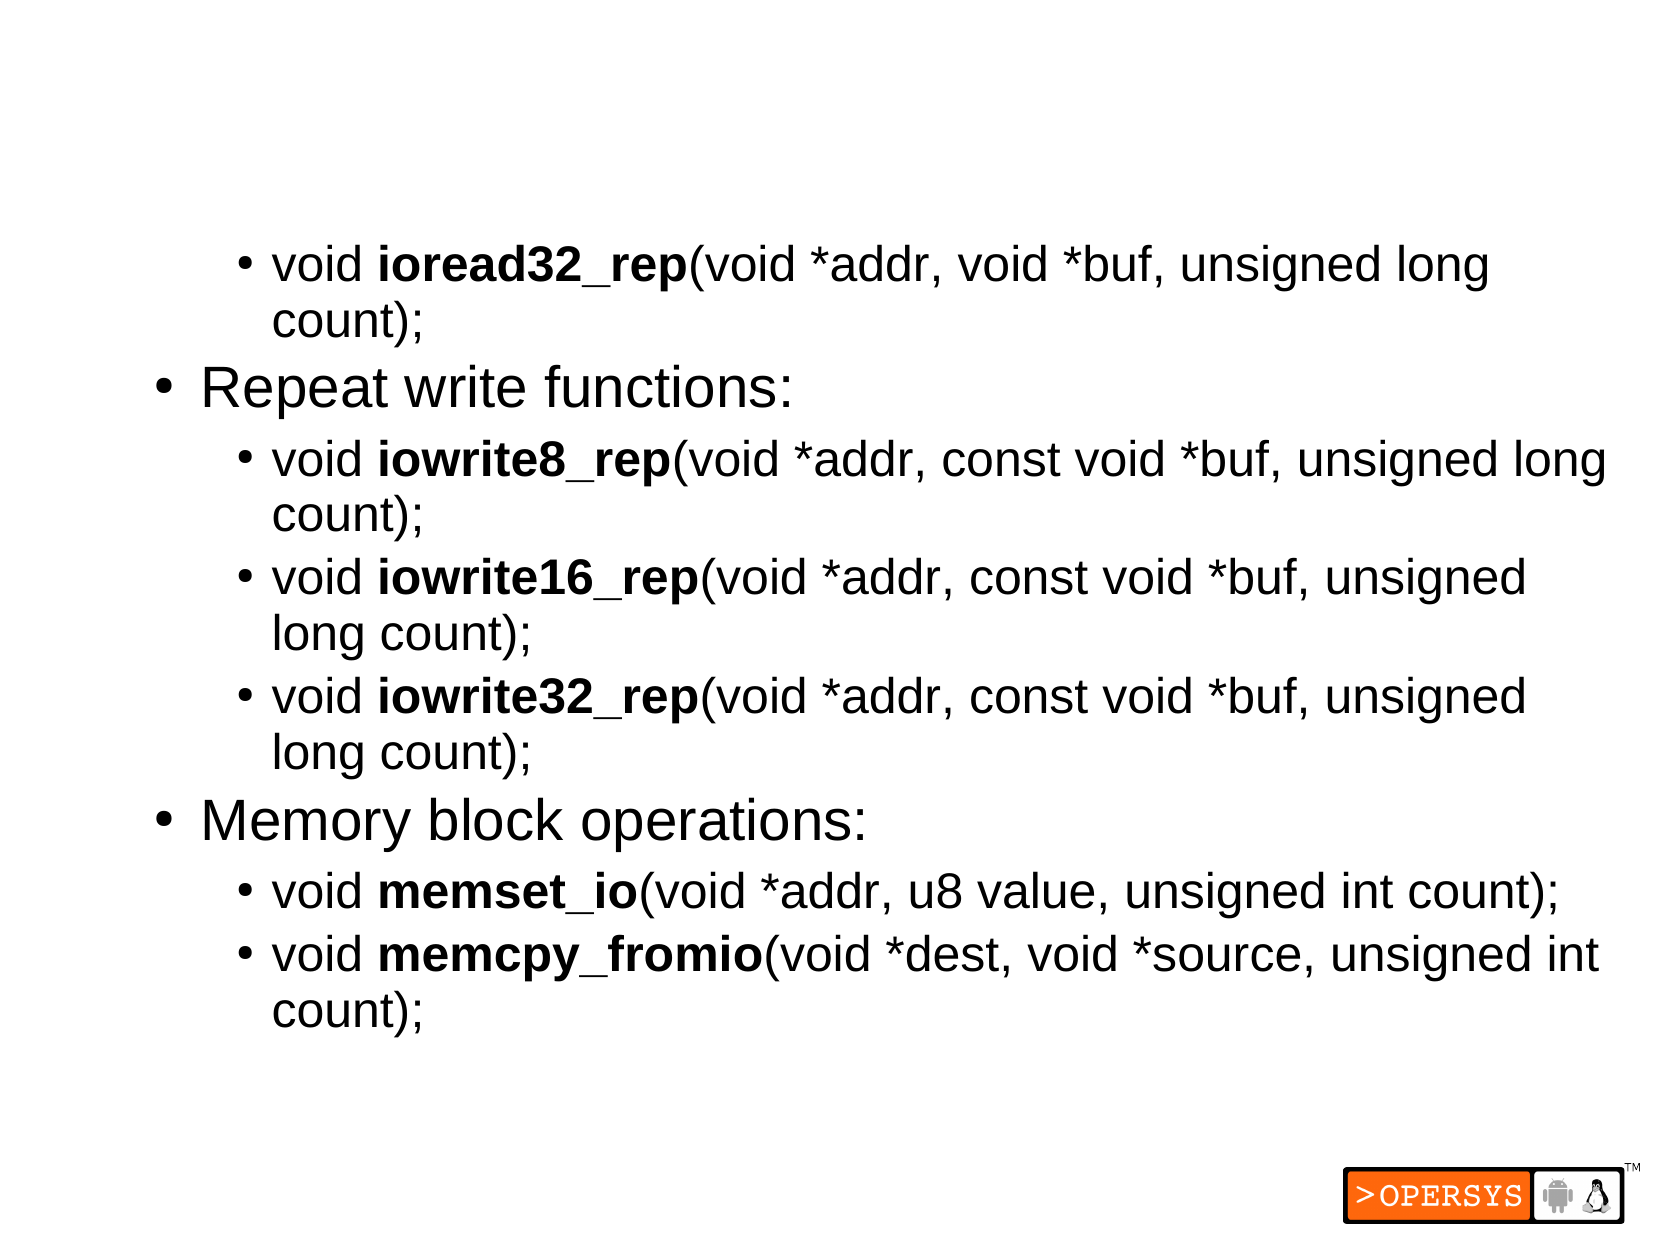

# void ioread32_rep(void *addr, void *buf, unsigned long count);
Repeat write functions:
void iowrite8_rep(void *addr, const void *buf, unsigned long count);
void iowrite16_rep(void *addr, const void *buf, unsigned long count);
void iowrite32_rep(void *addr, const void *buf, unsigned long count);
Memory block operations:
void memset_io(void *addr, u8 value, unsigned int count);
void memcpy_fromio(void *dest, void *source, unsigned int count);